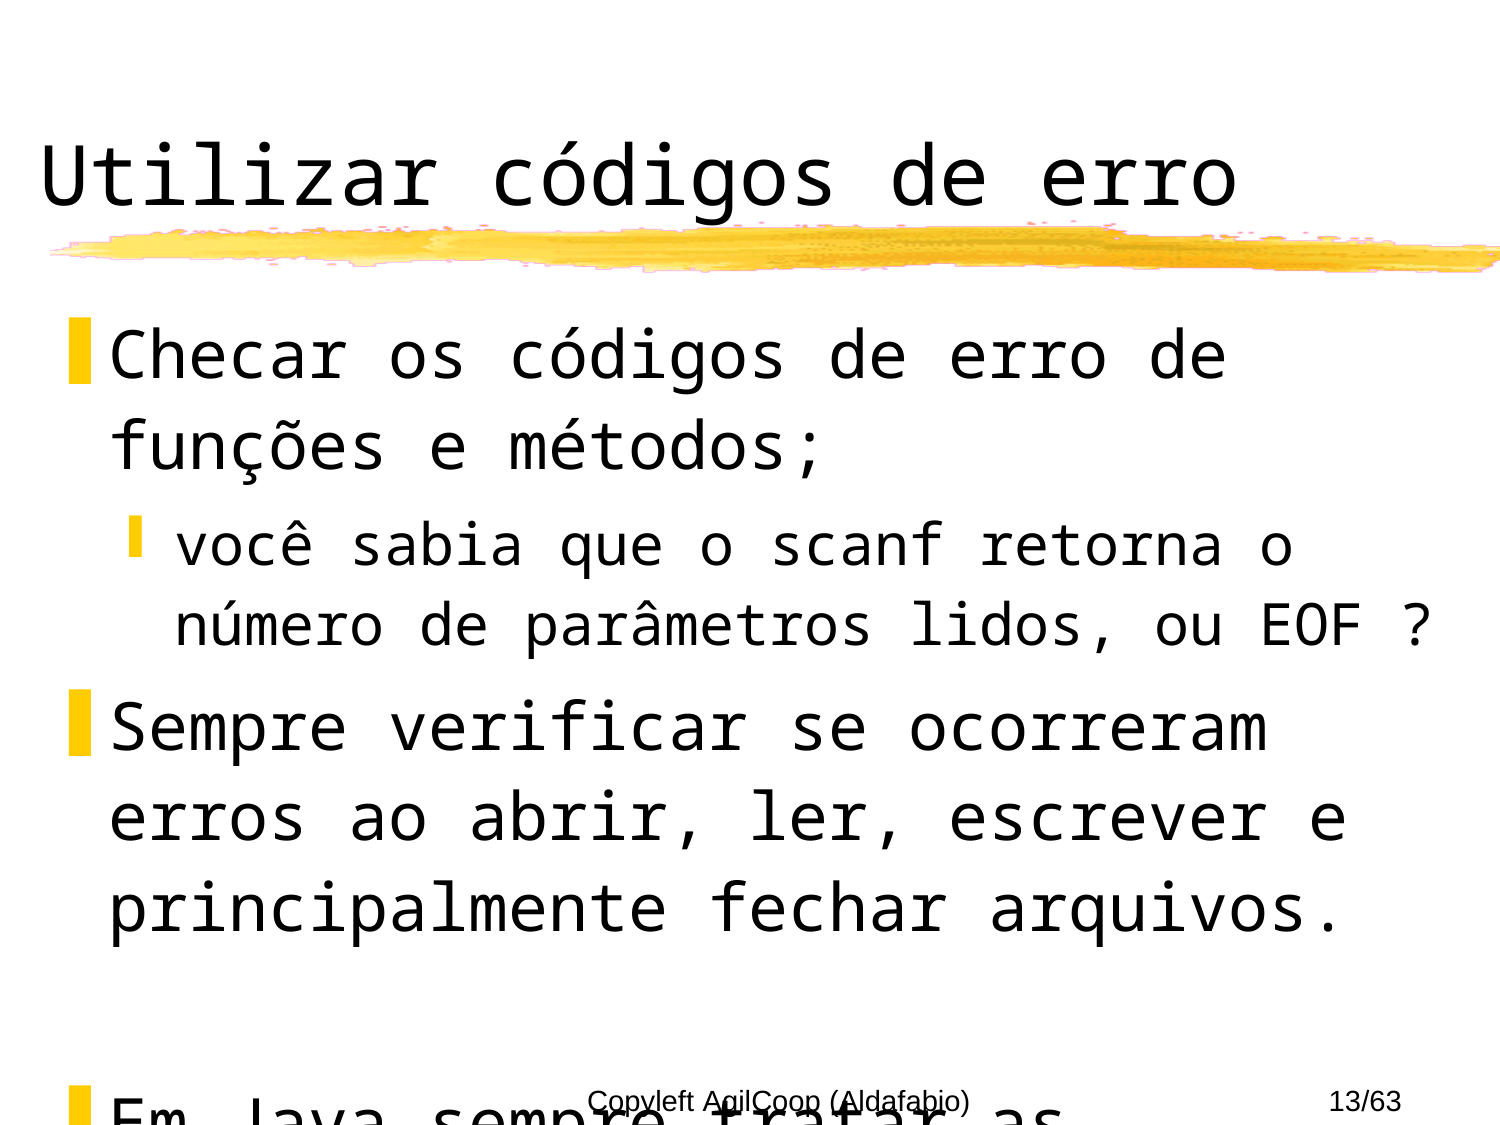

# Utilizar códigos de erro
Checar os códigos de erro de funções e métodos;
você sabia que o scanf retorna o número de parâmetros lidos, ou EOF ?
Sempre verificar se ocorreram erros ao abrir, ler, escrever e principalmente fechar arquivos.
Em Java sempre tratar as possíveis exceções
13